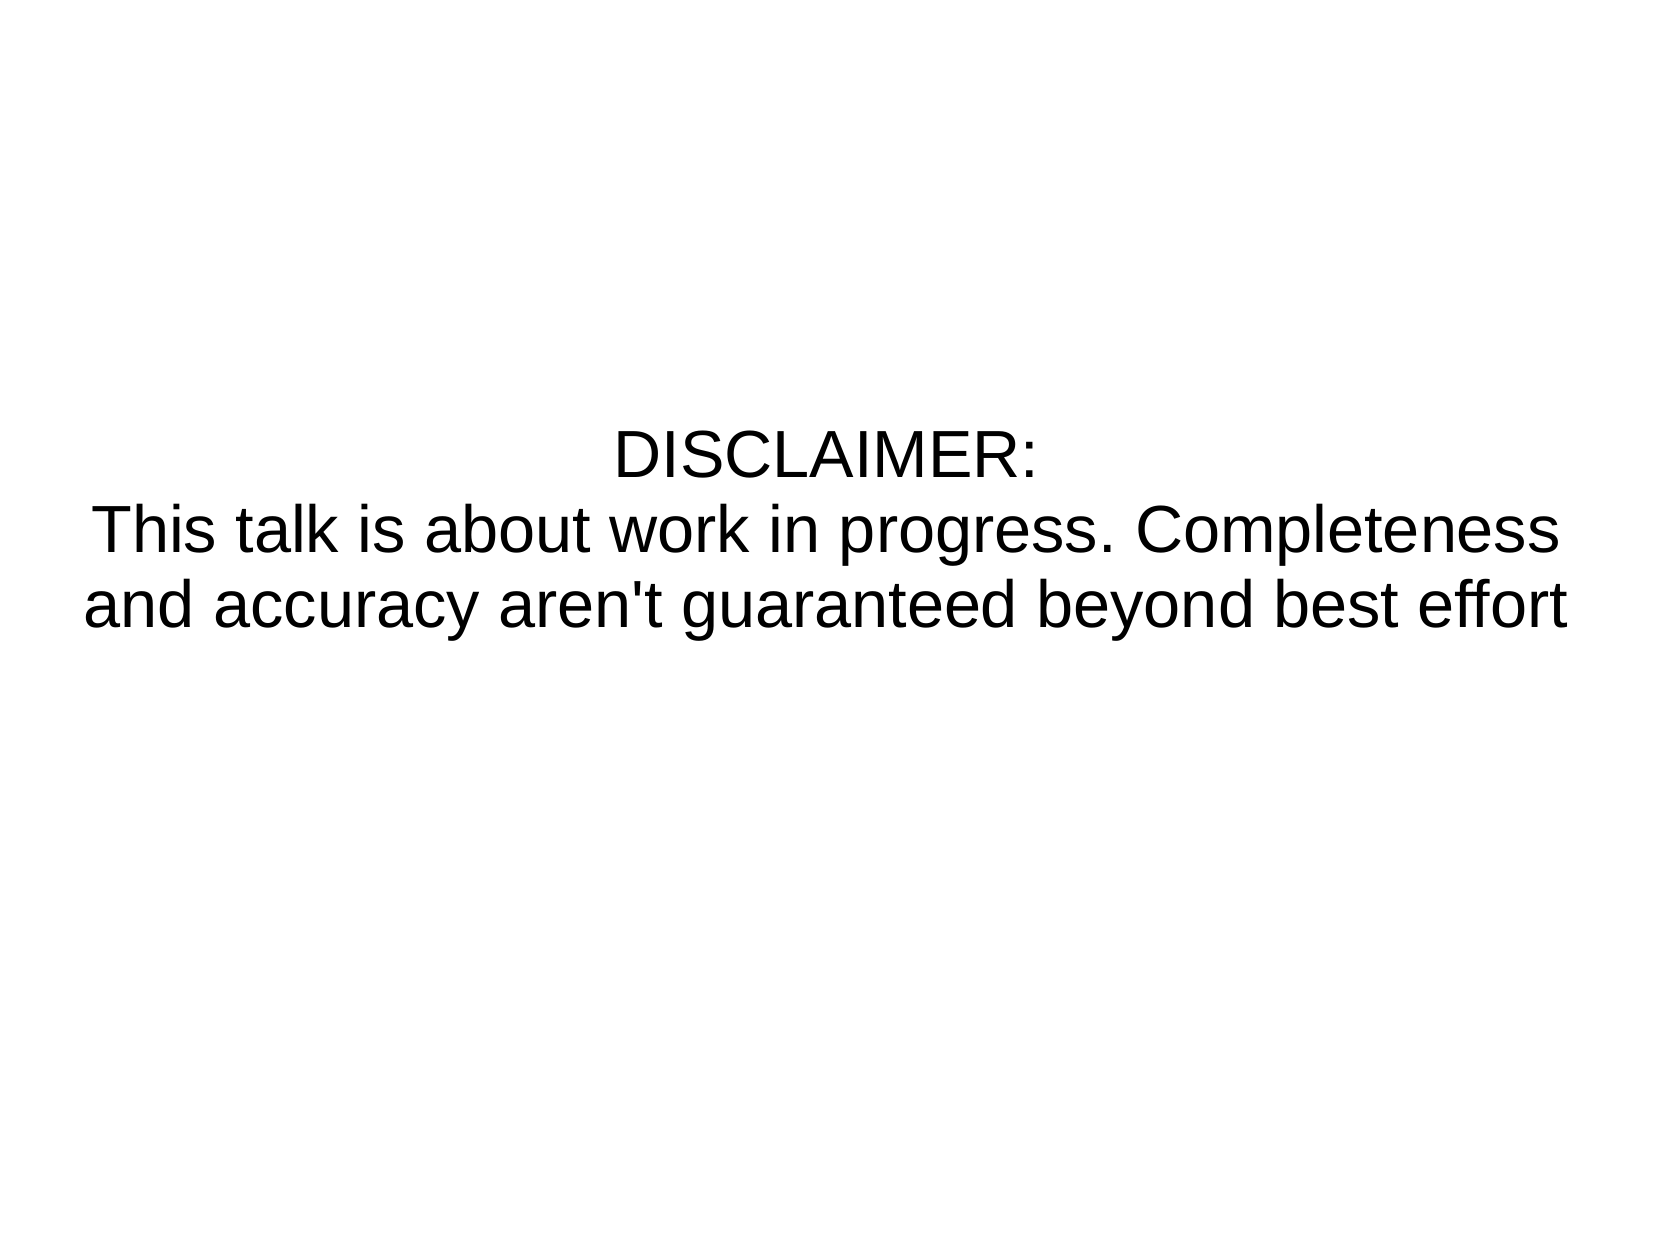

# DISCLAIMER:
This talk is about work in progress. Completeness and accuracy aren't guaranteed beyond best effort